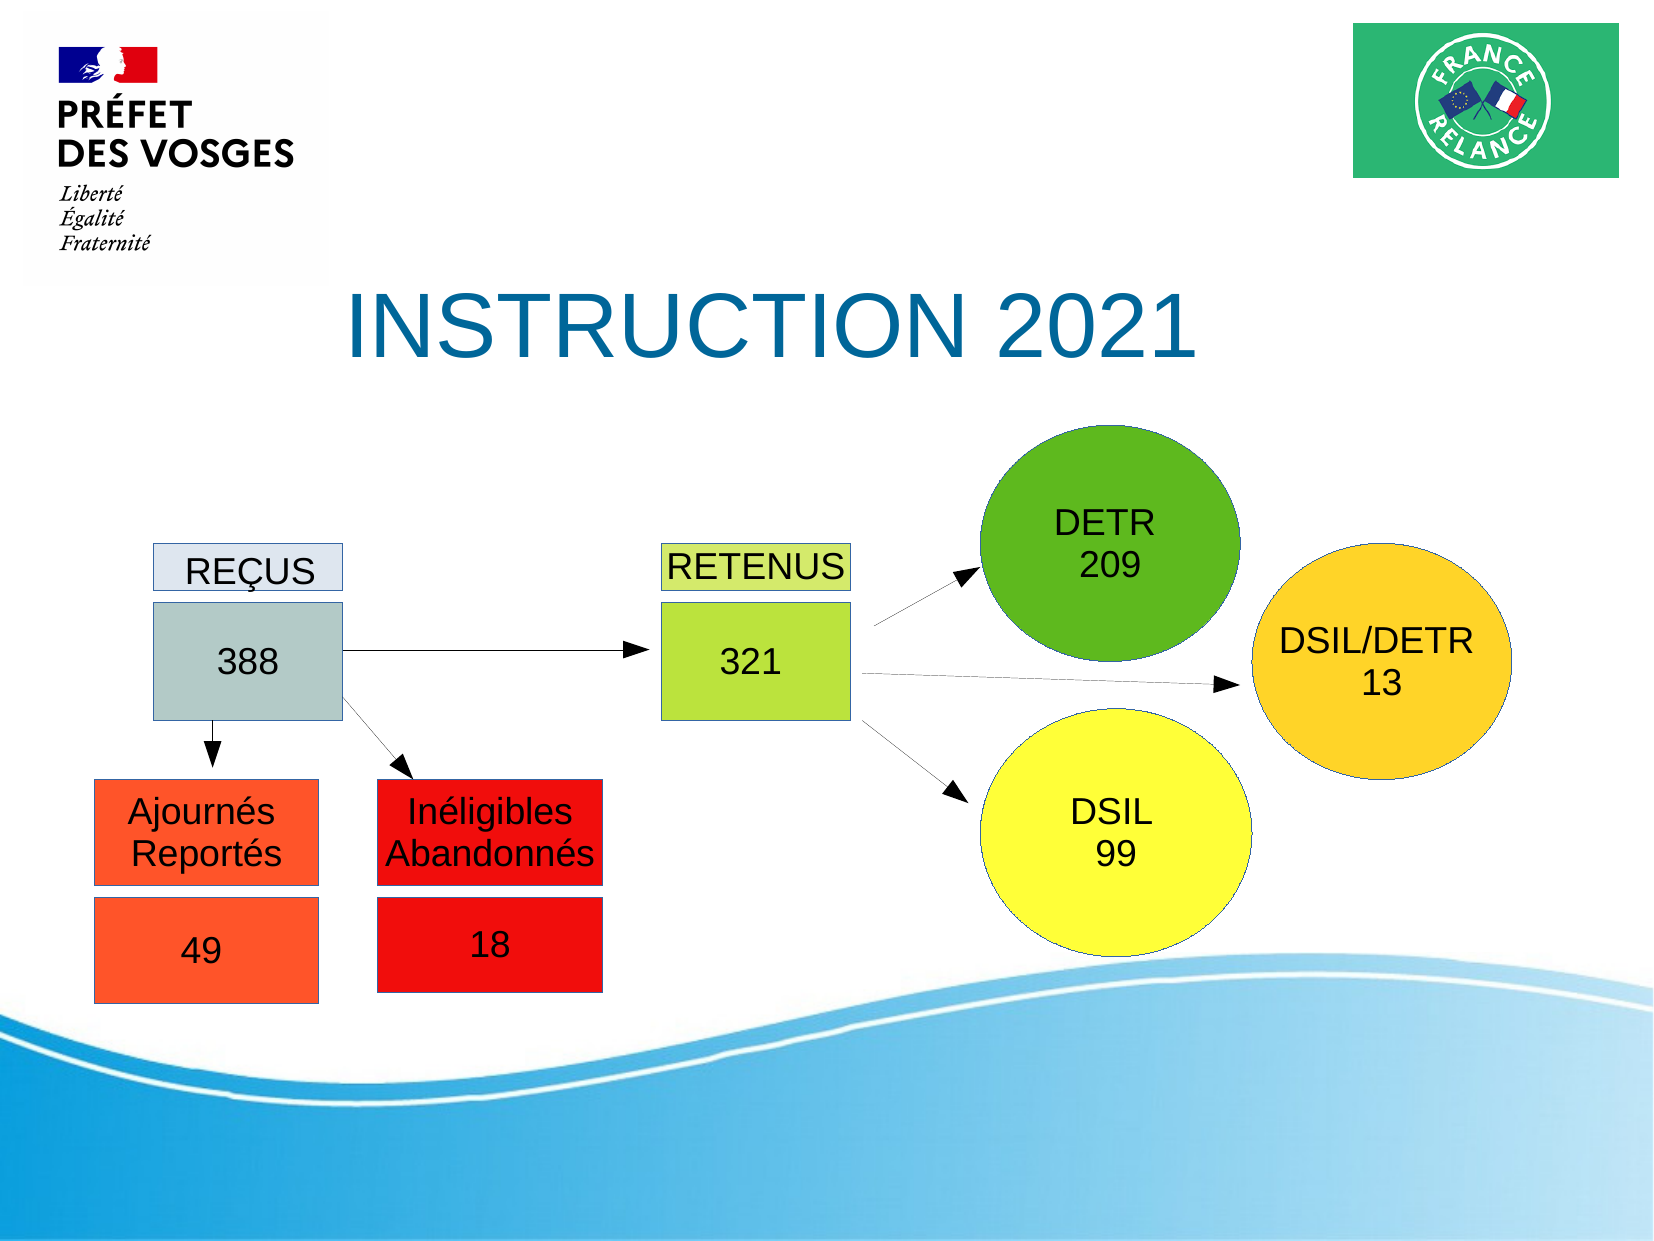

# INSTRUCTION 2021
DETR
209
REÇUS
RETENUS
DSIL/DETR
13
388
321
DSIL
99
Ajournés
Reportés
Inéligibles
Abandonnés
49
18